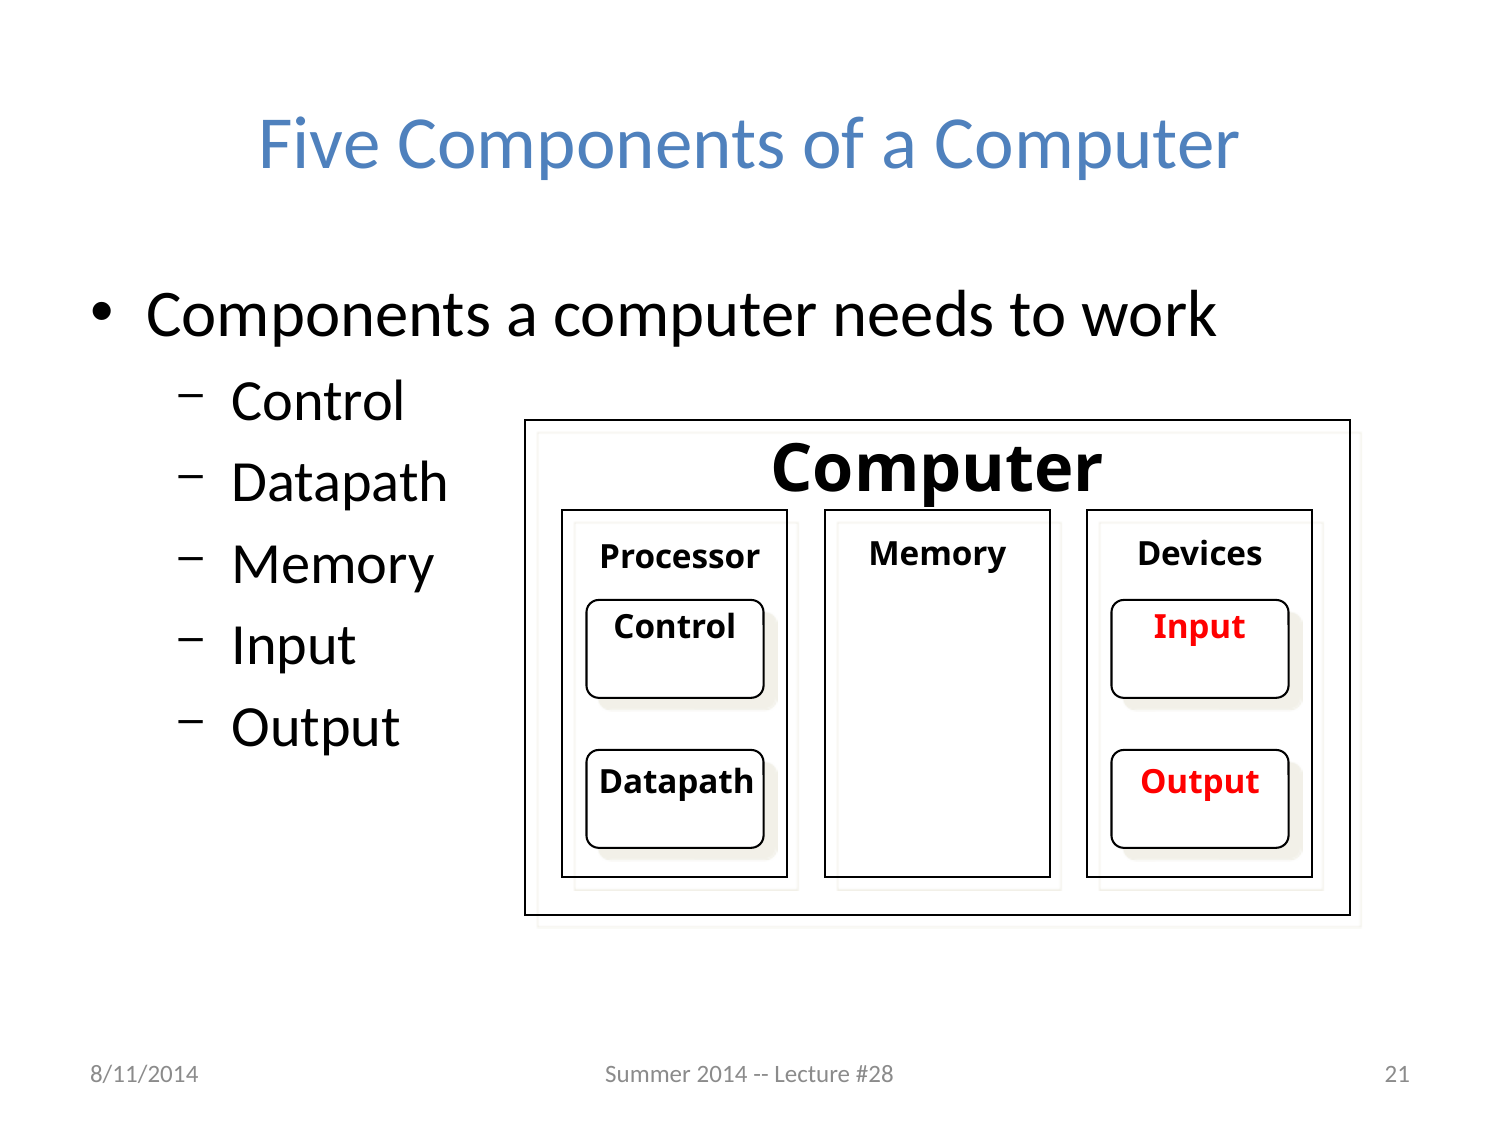

# Five Components of a Computer
Components a computer needs to work
Control
Datapath
Memory
Input
Output
Computer
 Processor
Memory
Devices
Control
Input
Datapath
Output
8/11/2014
Summer 2014 -- Lecture #28